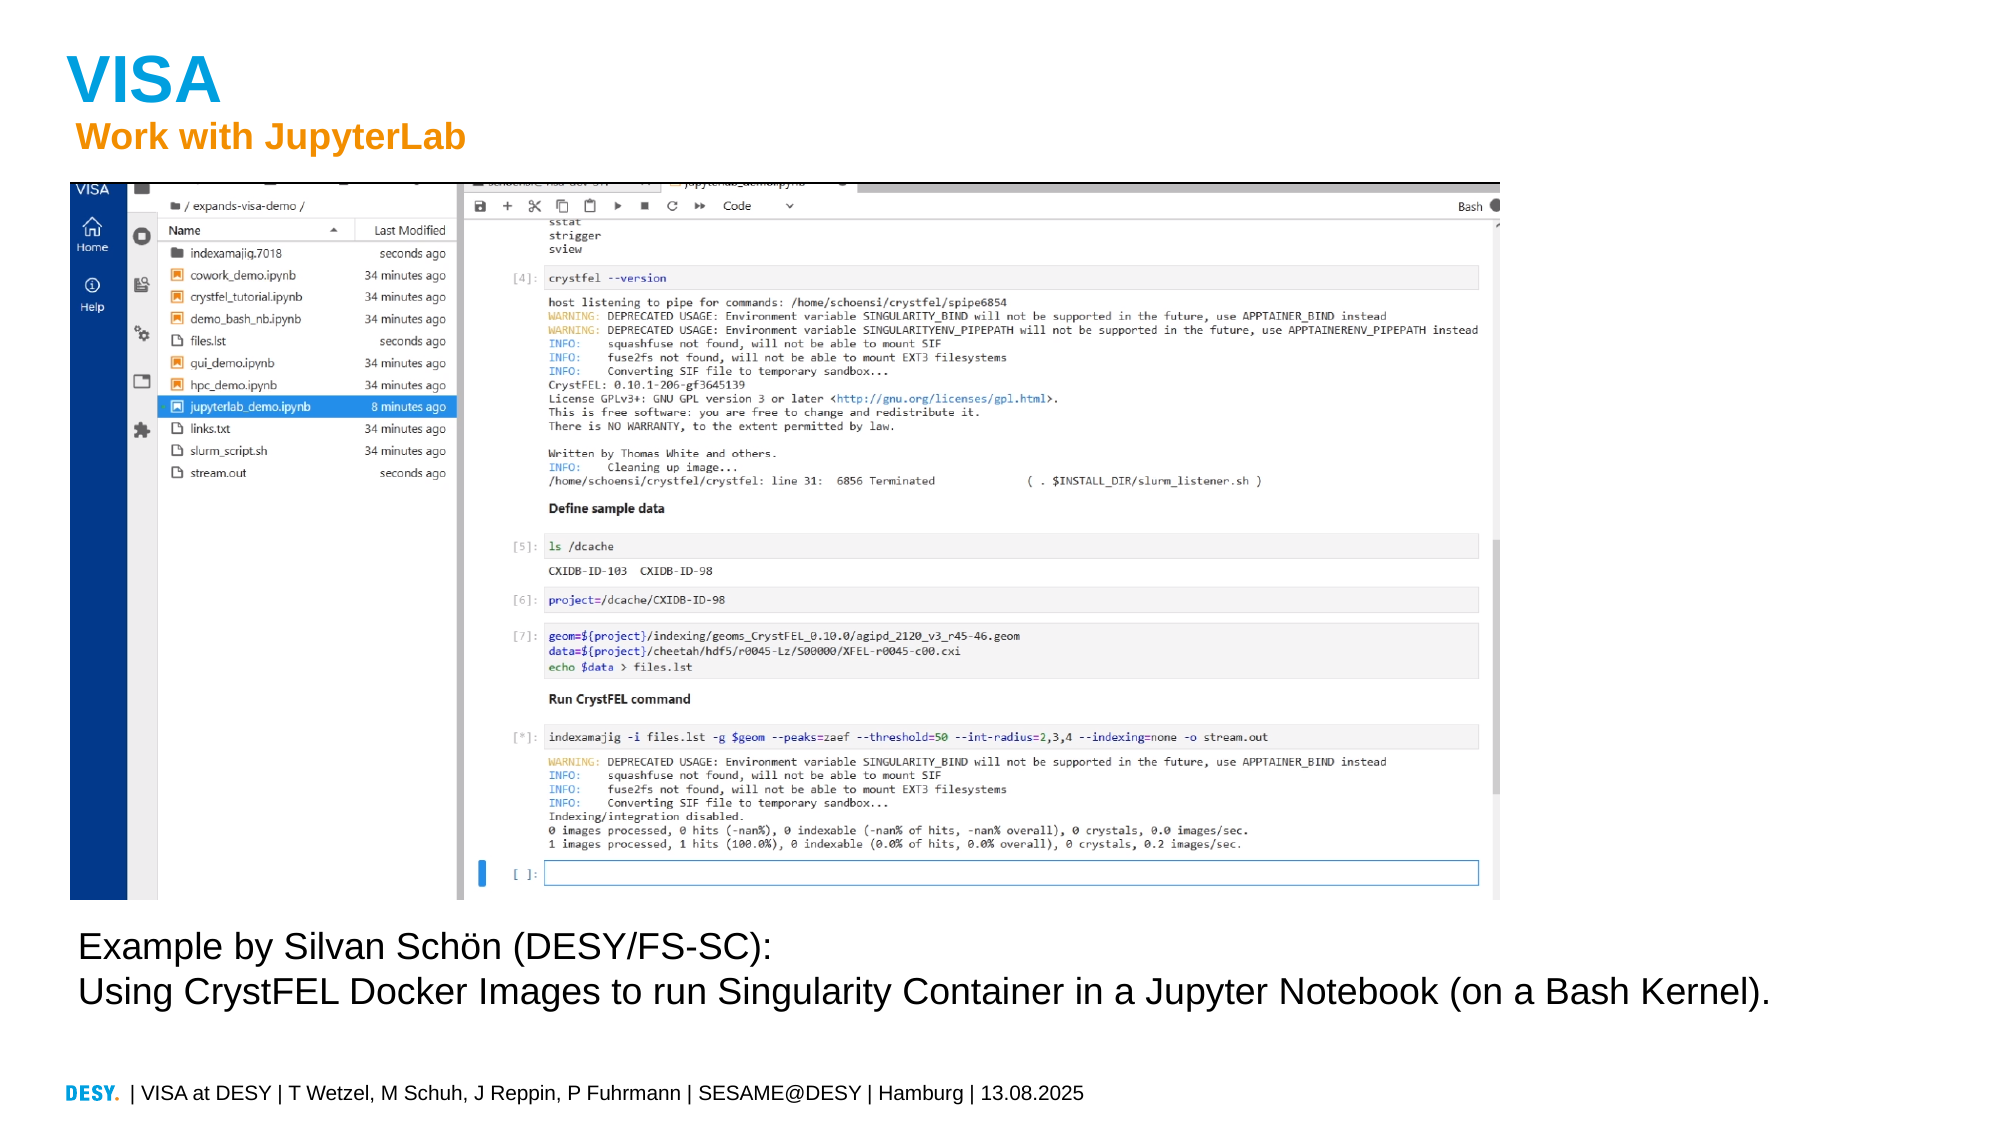

VISA
Work with JupyterLab
Example by Silvan Schön (DESY/FS-SC):
Using CrystFEL Docker Images to run Singularity Container in a Jupyter Notebook (on a Bash Kernel).